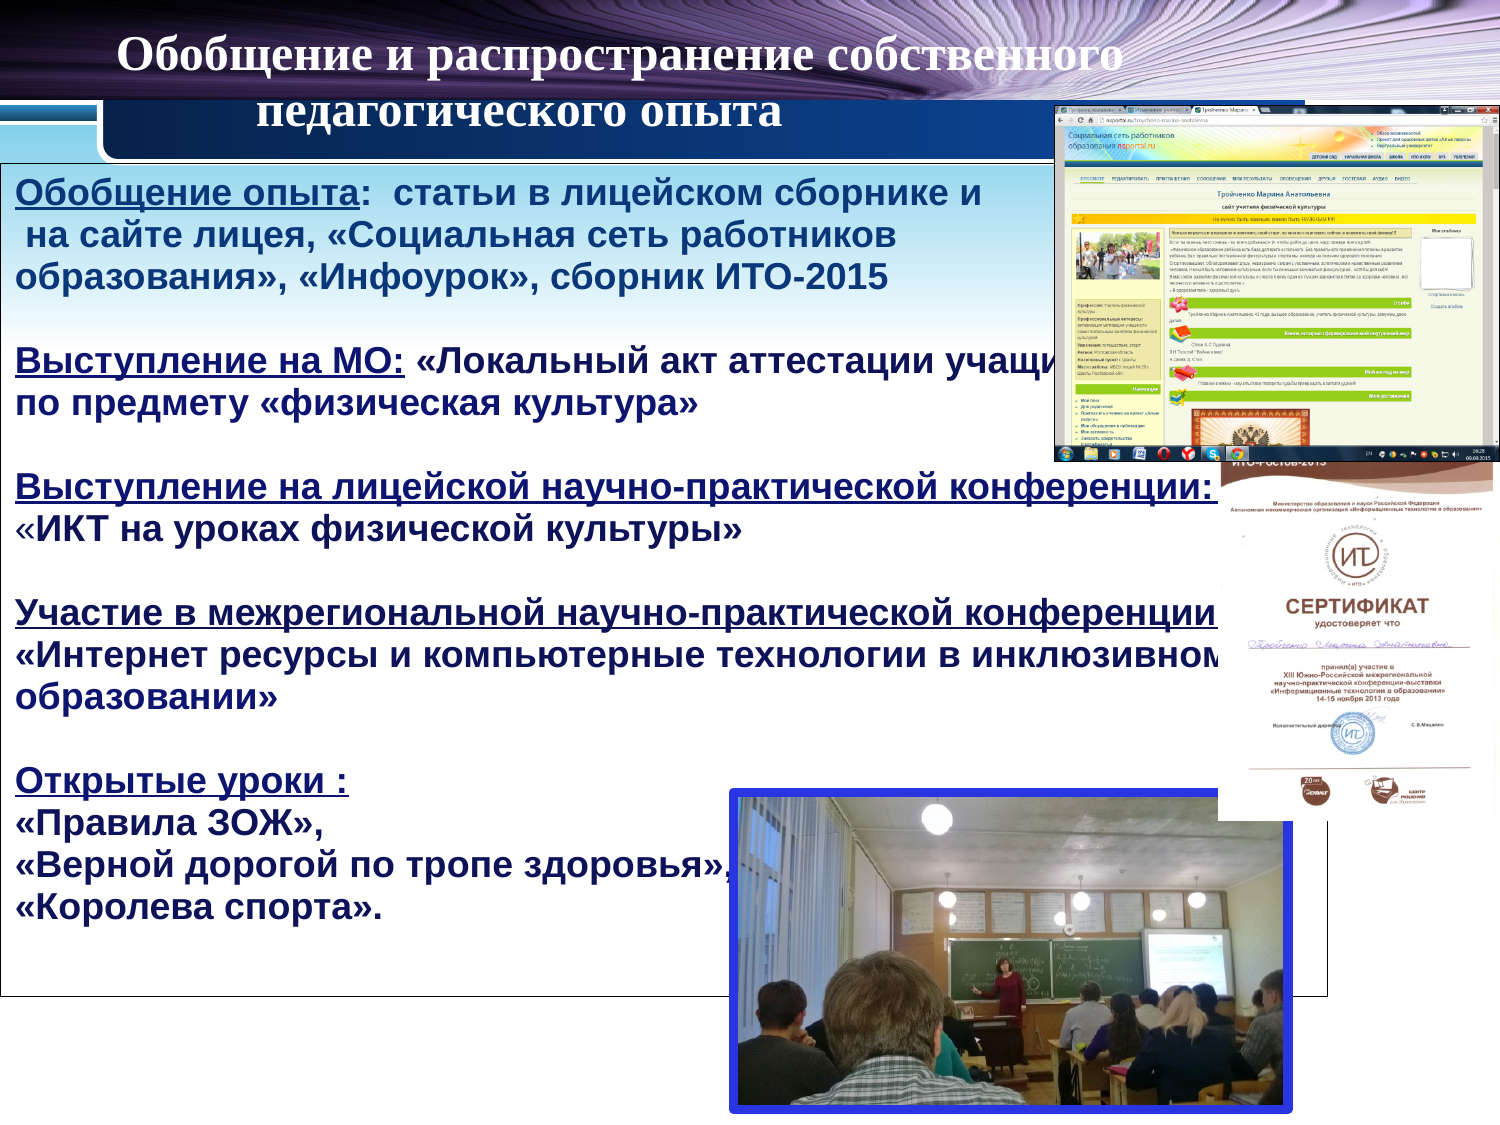

Обобщение и распространение собственного
 педагогического опыта
Обобщение опыта: статьи в лицейском сборнике и
 на сайте лицея, «Социальная сеть работников
образования», «Инфоурок», сборник ИТО-2015
Выступление на МО: «Локальный акт аттестации учащихся »
по предмету «физическая культура»
Выступление на лицейской научно-практической конференции:
«ИКТ на уроках физической культуры»
Участие в межрегиональной научно-практической конференции :
«Интернет ресурсы и компьютерные технологии в инклюзивном
образовании»
Открытые уроки :
«Правила ЗОЖ»,
«Верной дорогой по тропе здоровья»,
«Королева спорта».